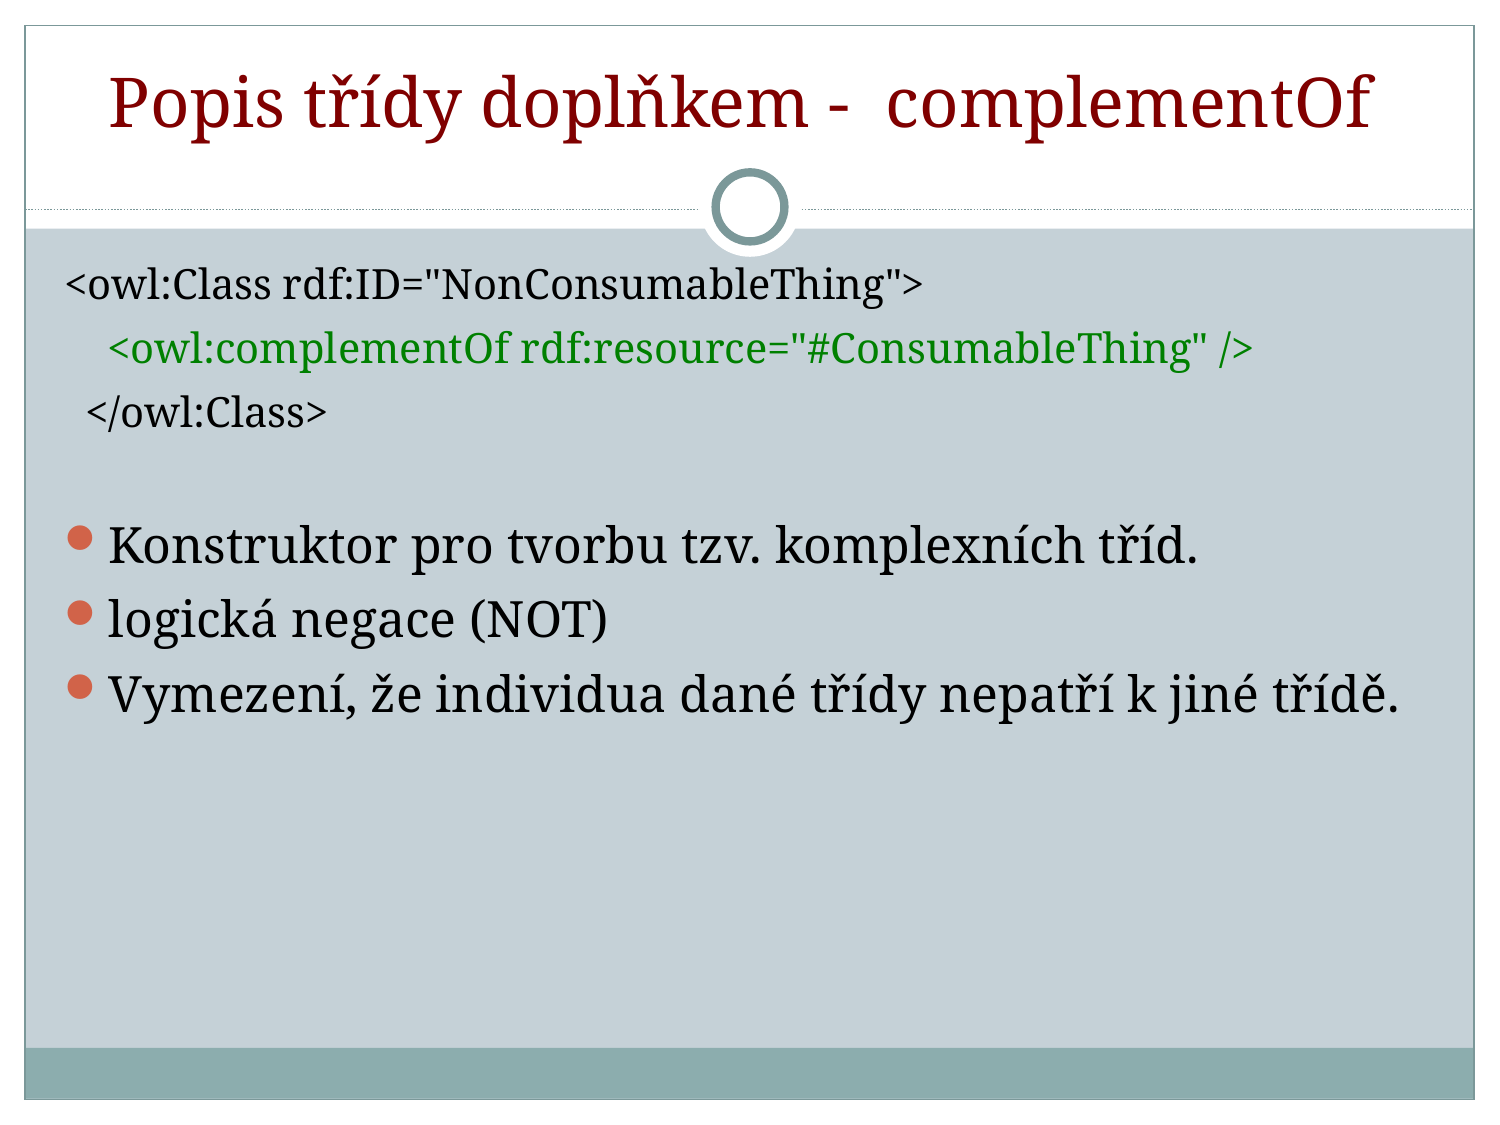

# Popis třídy doplňkem - complementOf
<owl:Class rdf:ID="NonConsumableThing">
 <owl:complementOf rdf:resource="#ConsumableThing" />
 </owl:Class>
Konstruktor pro tvorbu tzv. komplexních tříd.
logická negace (NOT)
Vymezení, že individua dané třídy nepatří k jiné třídě.